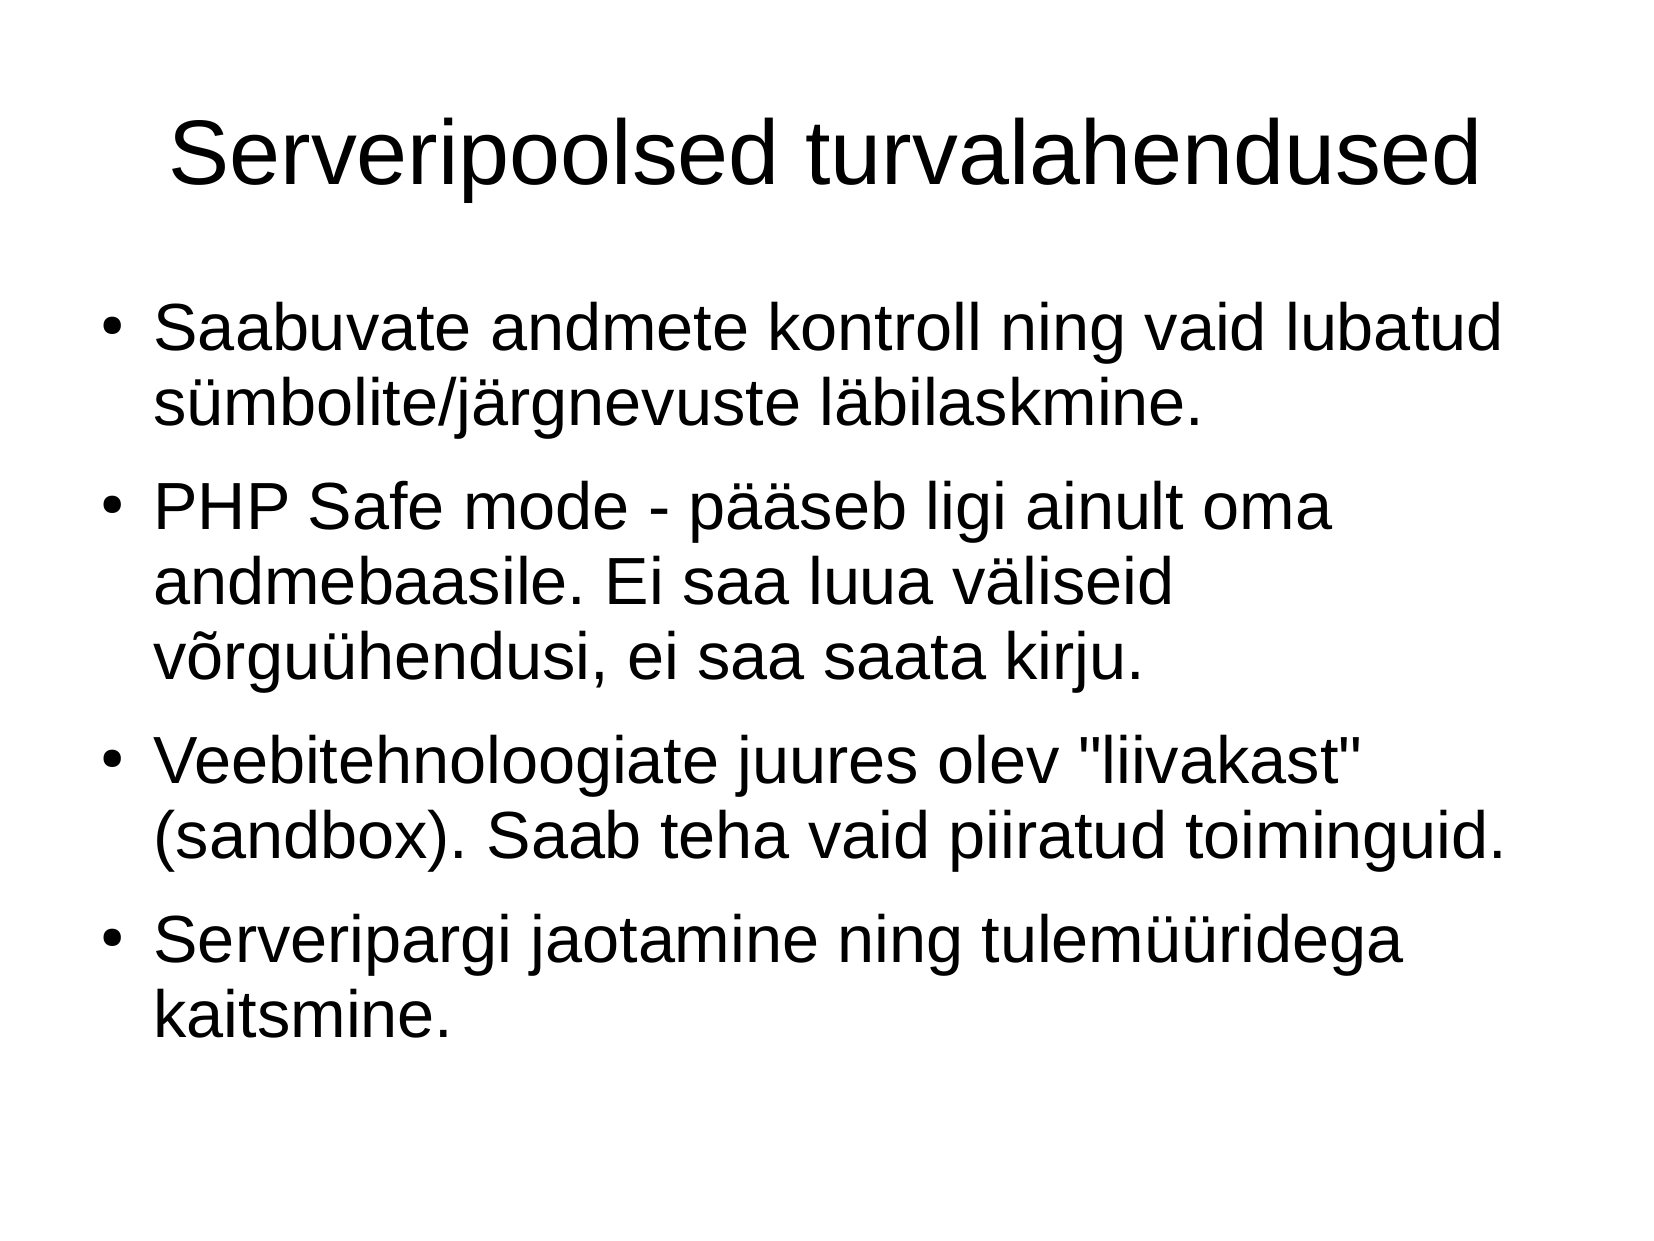

# Serveripoolsed turvalahendused
Saabuvate andmete kontroll ning vaid lubatud sümbolite/järgnevuste läbilaskmine.
PHP Safe mode - pääseb ligi ainult oma andmebaasile. Ei saa luua väliseid võrguühendusi, ei saa saata kirju.
Veebitehnoloogiate juures olev "liivakast" (sandbox). Saab teha vaid piiratud toiminguid.
Serveripargi jaotamine ning tulemüüridega kaitsmine.